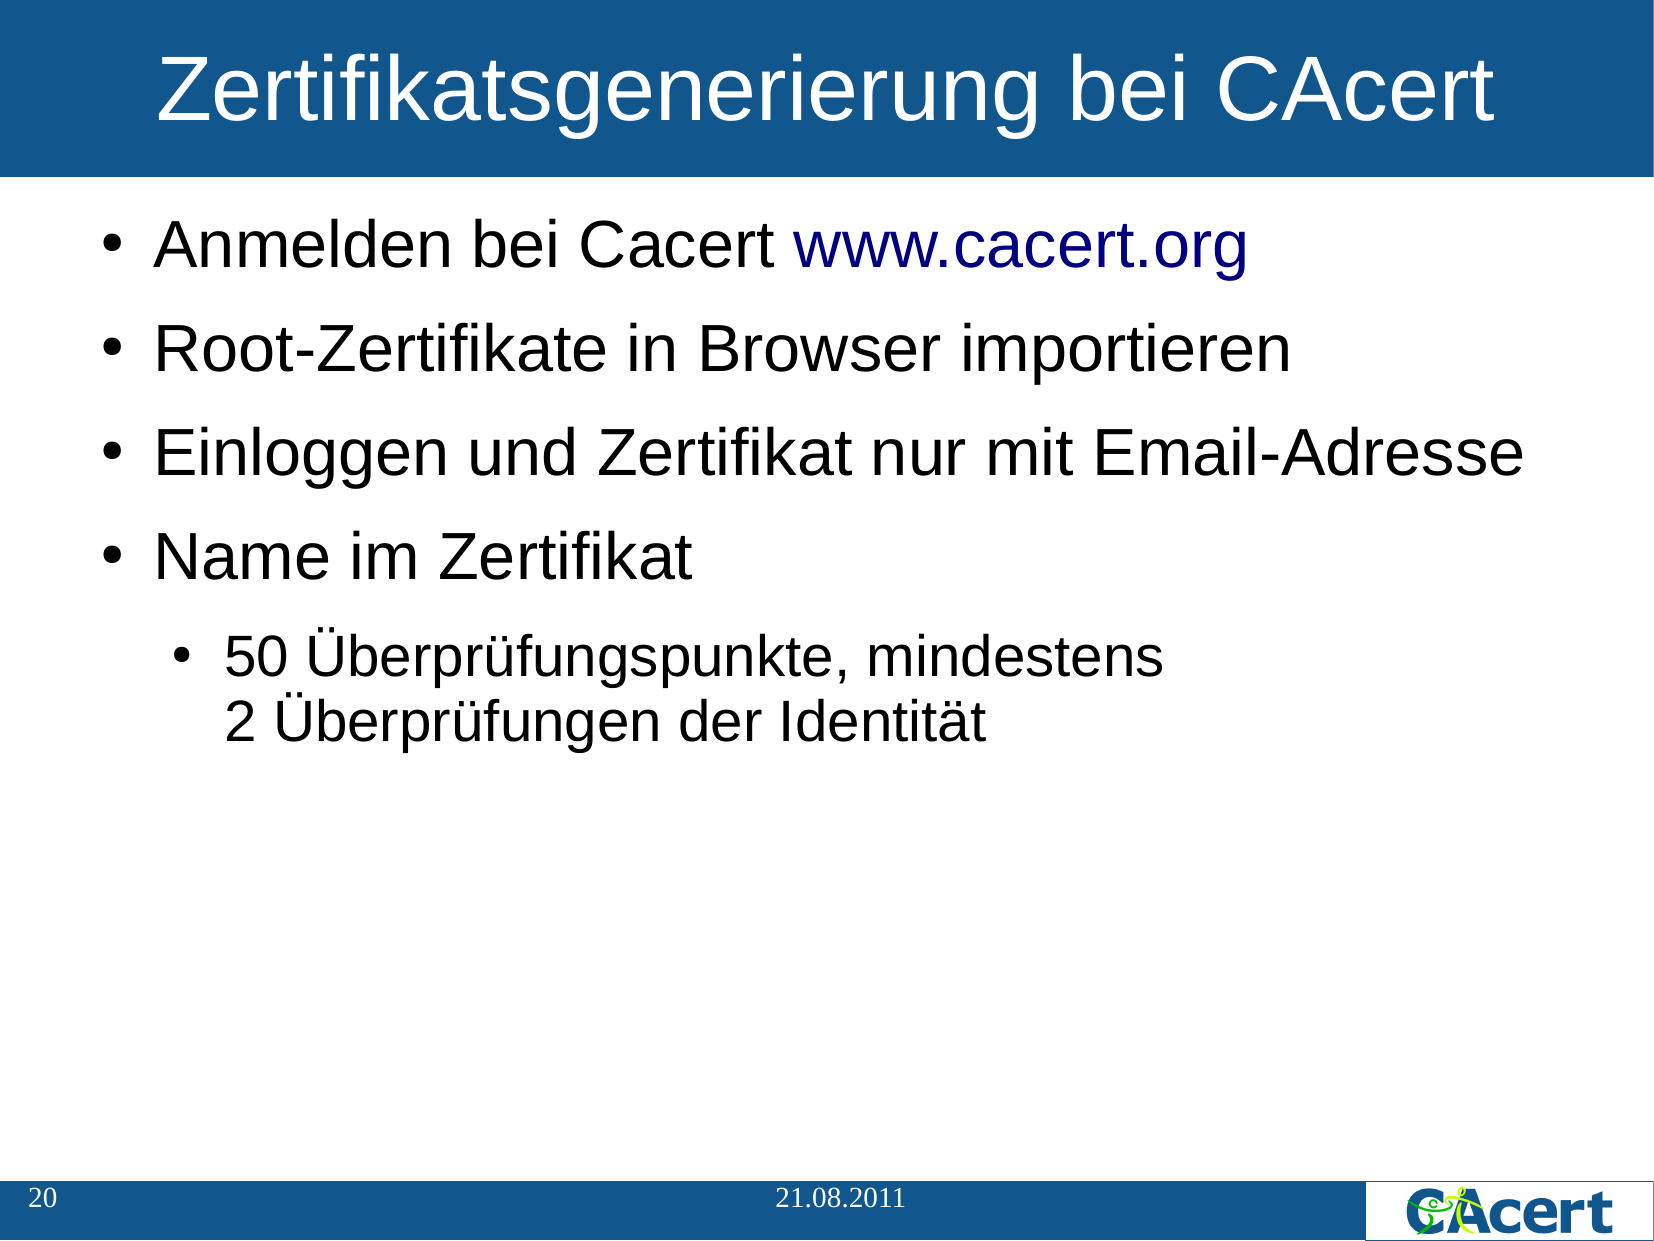

# Zertifikatsgenerierung bei CAcert
Anmelden bei Cacert www.cacert.org
Root-Zertifikate in Browser importieren
Einloggen und Zertifikat nur mit Email-Adresse
Name im Zertifikat
50 Überprüfungspunkte, mindestens 2 Überprüfungen der Identität
20
21.08.2011